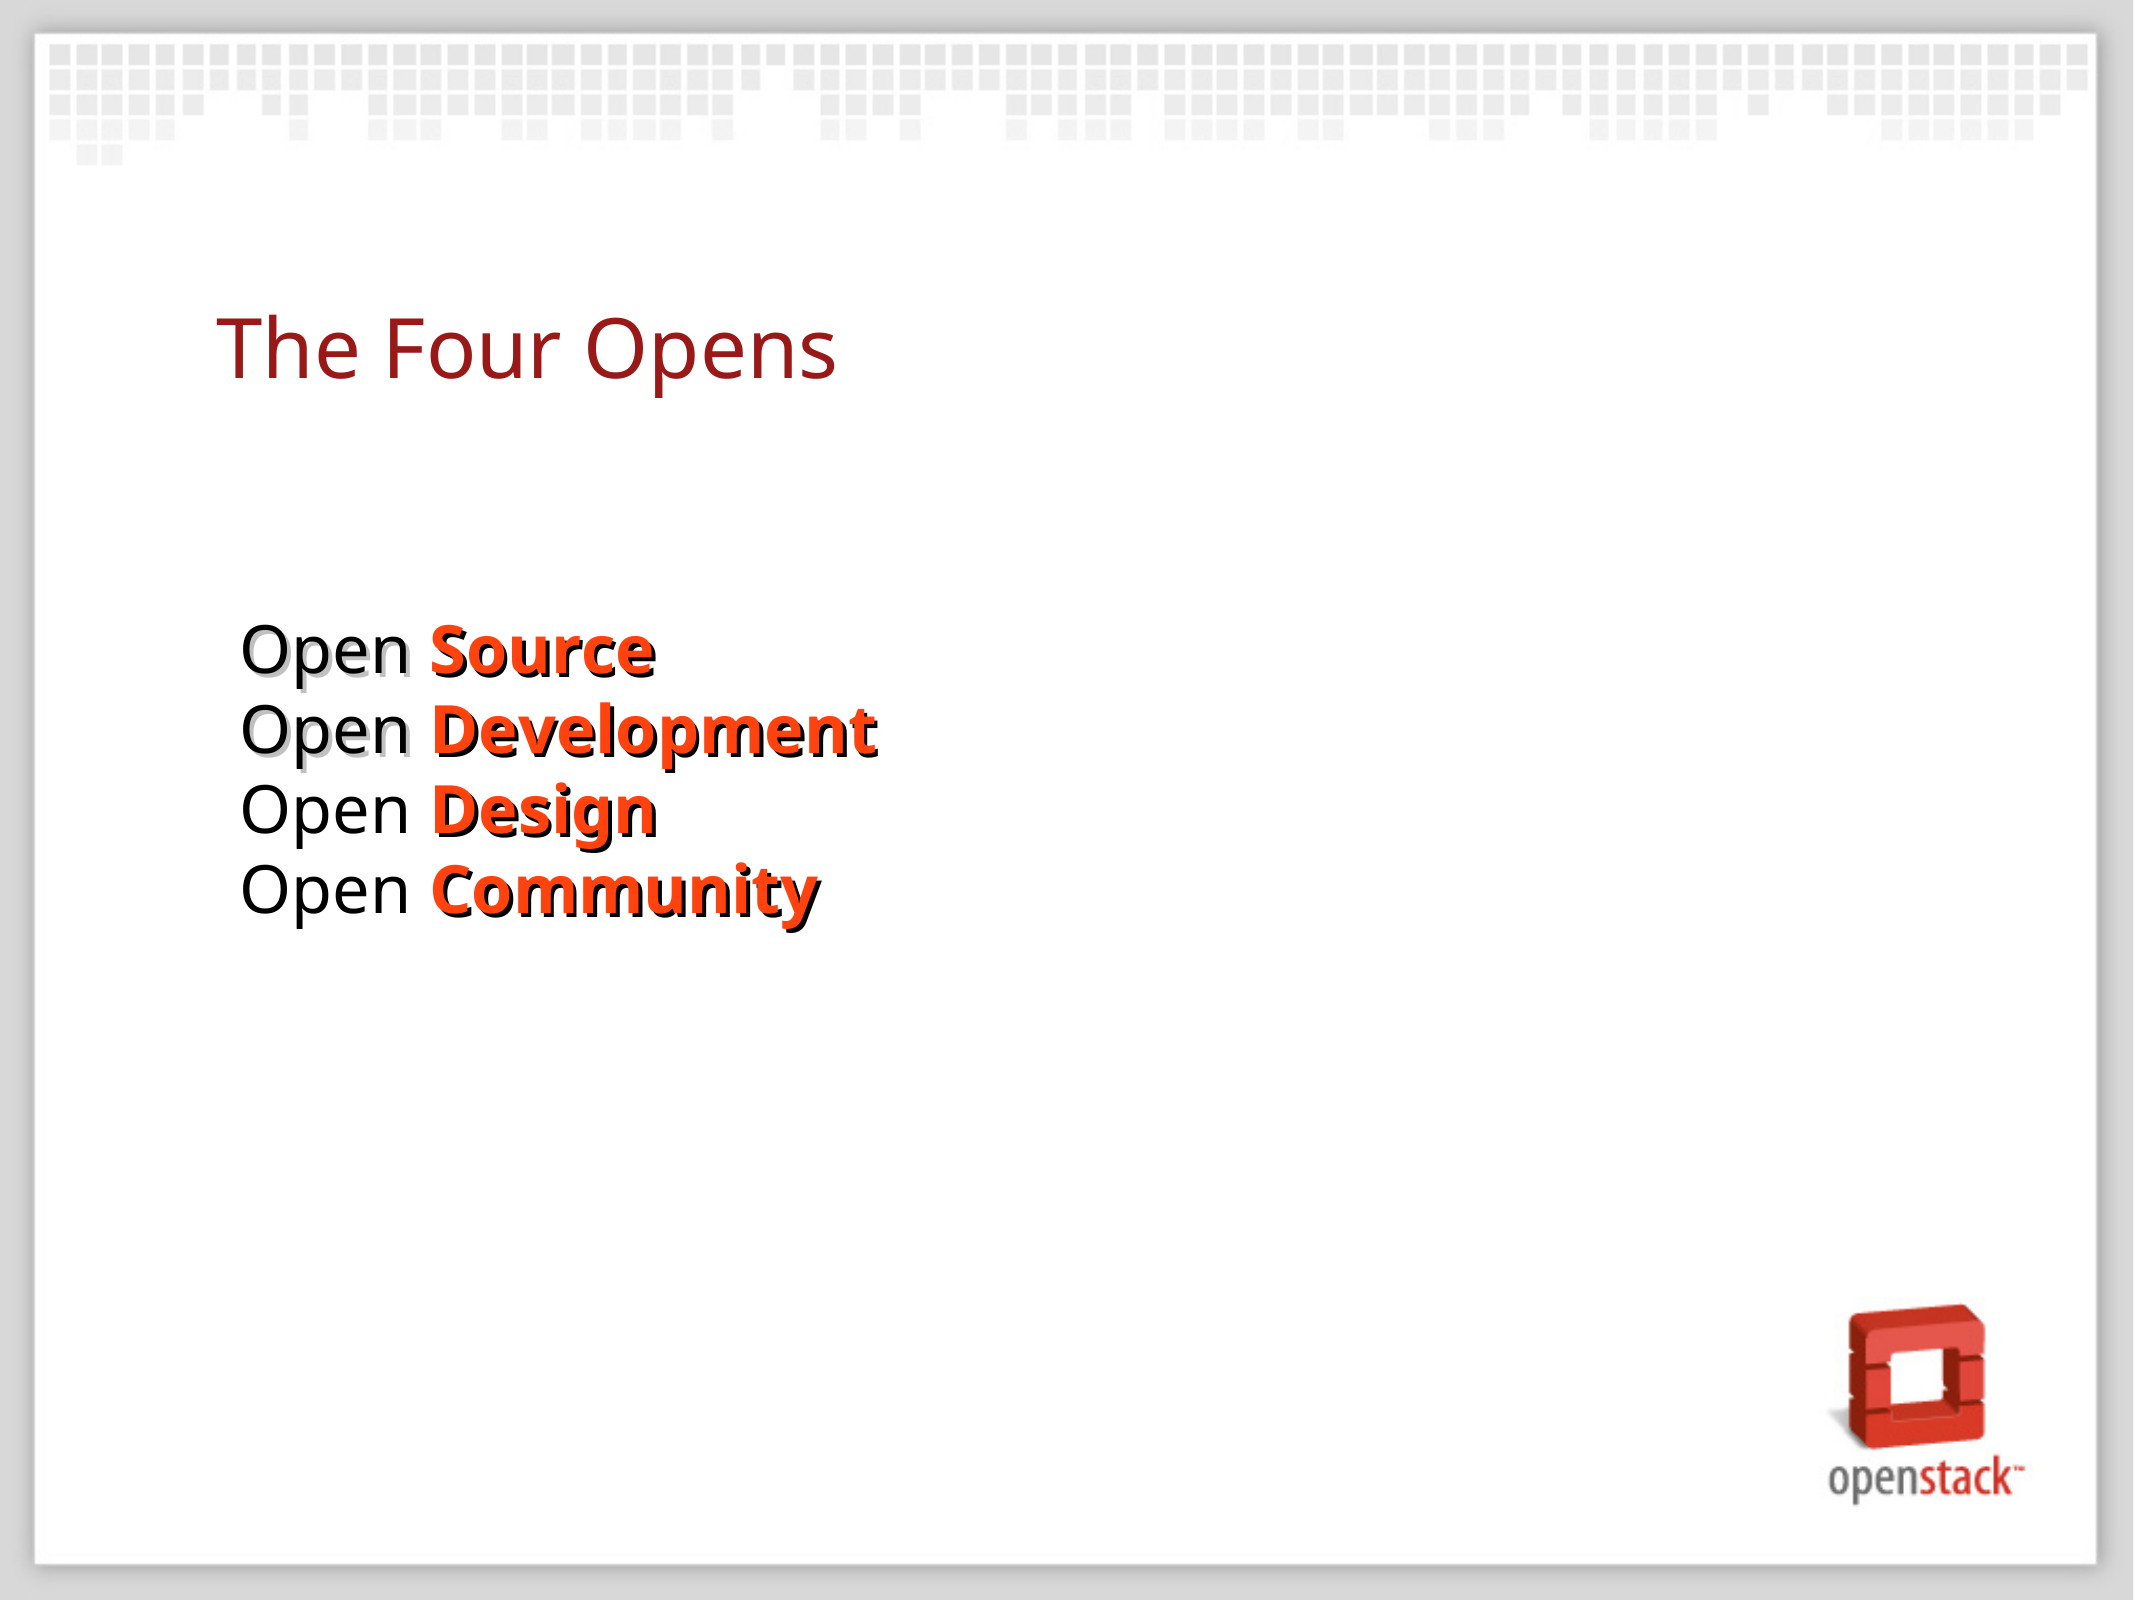

# The Four Opens
Open Source
Open Development
Open Design
Open Community